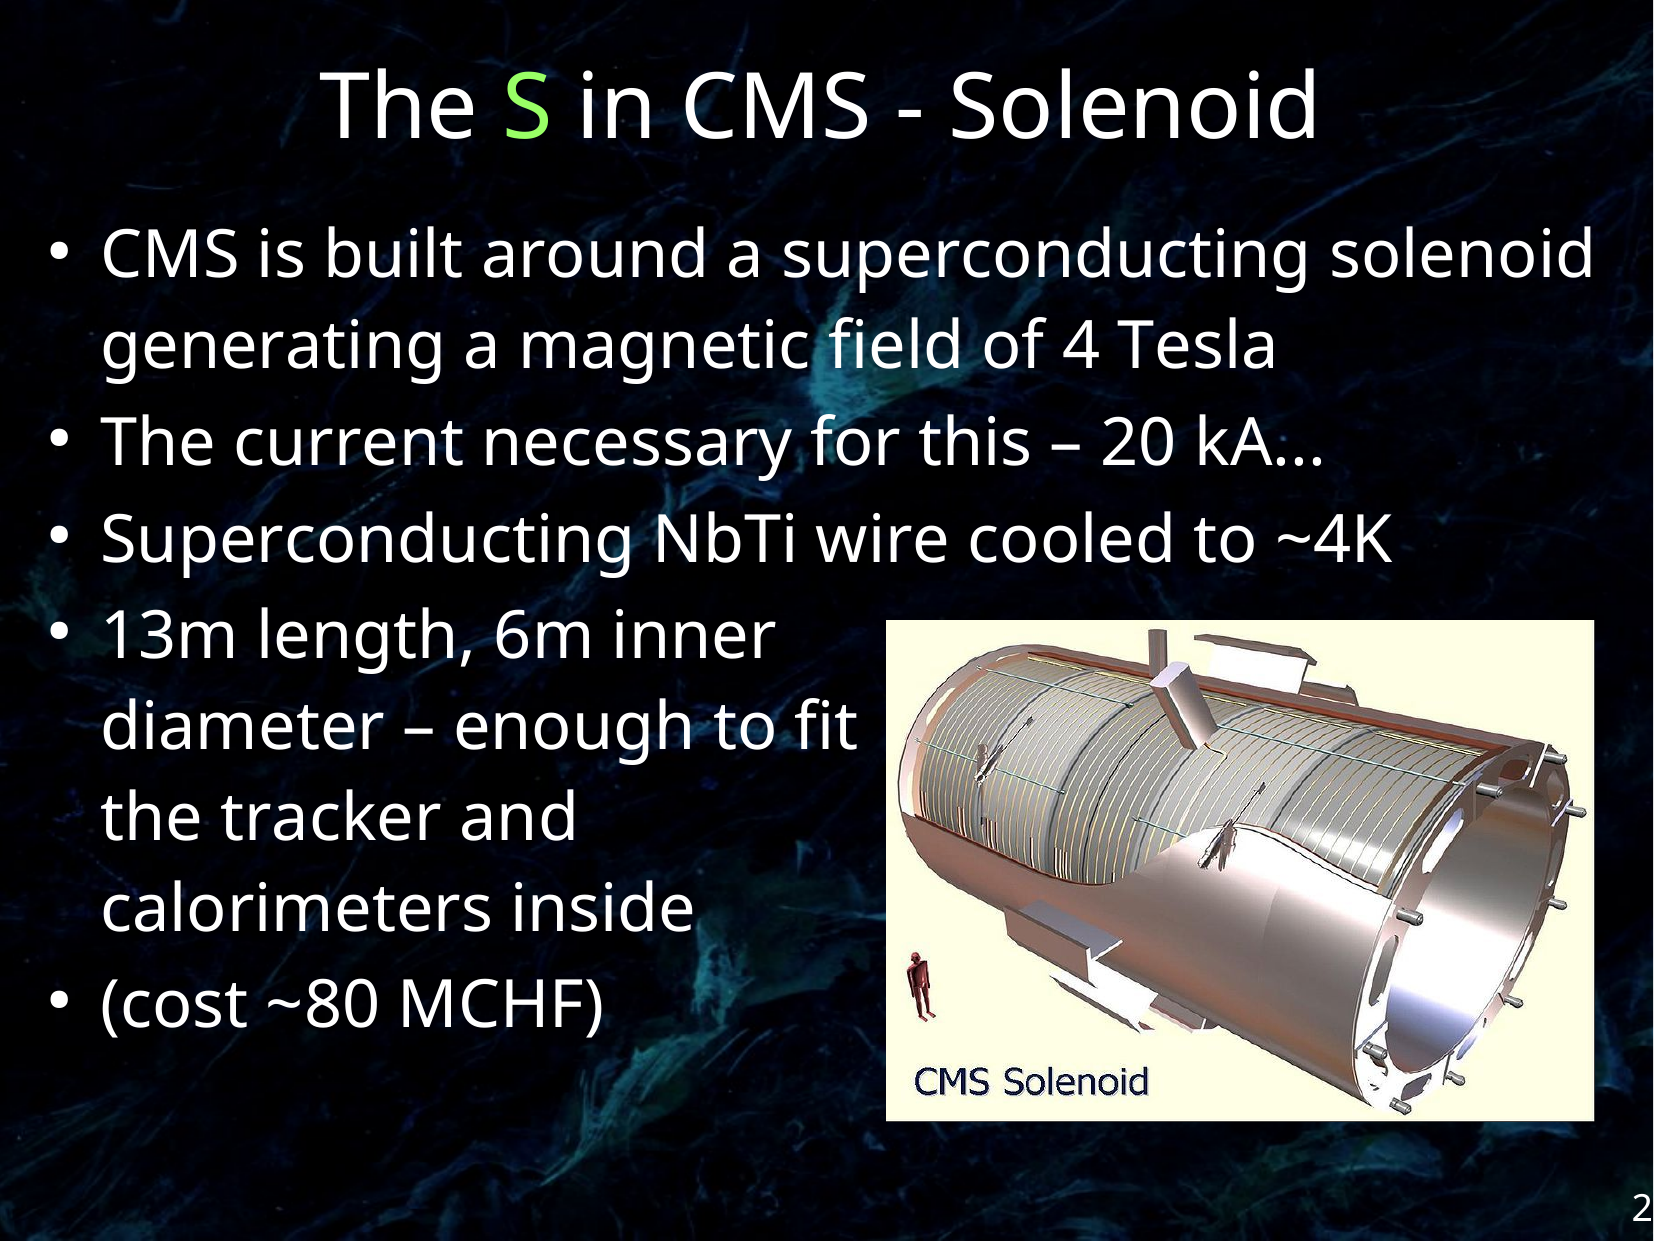

# The S in CMS - Solenoid
CMS is built around a superconducting solenoid generating a magnetic field of 4 Tesla
The current necessary for this – 20 kA...
Superconducting NbTi wire cooled to ~4K
13m length, 6m inner
diameter – enough to fit
the tracker and
calorimeters inside
(cost ~80 MCHF)
2